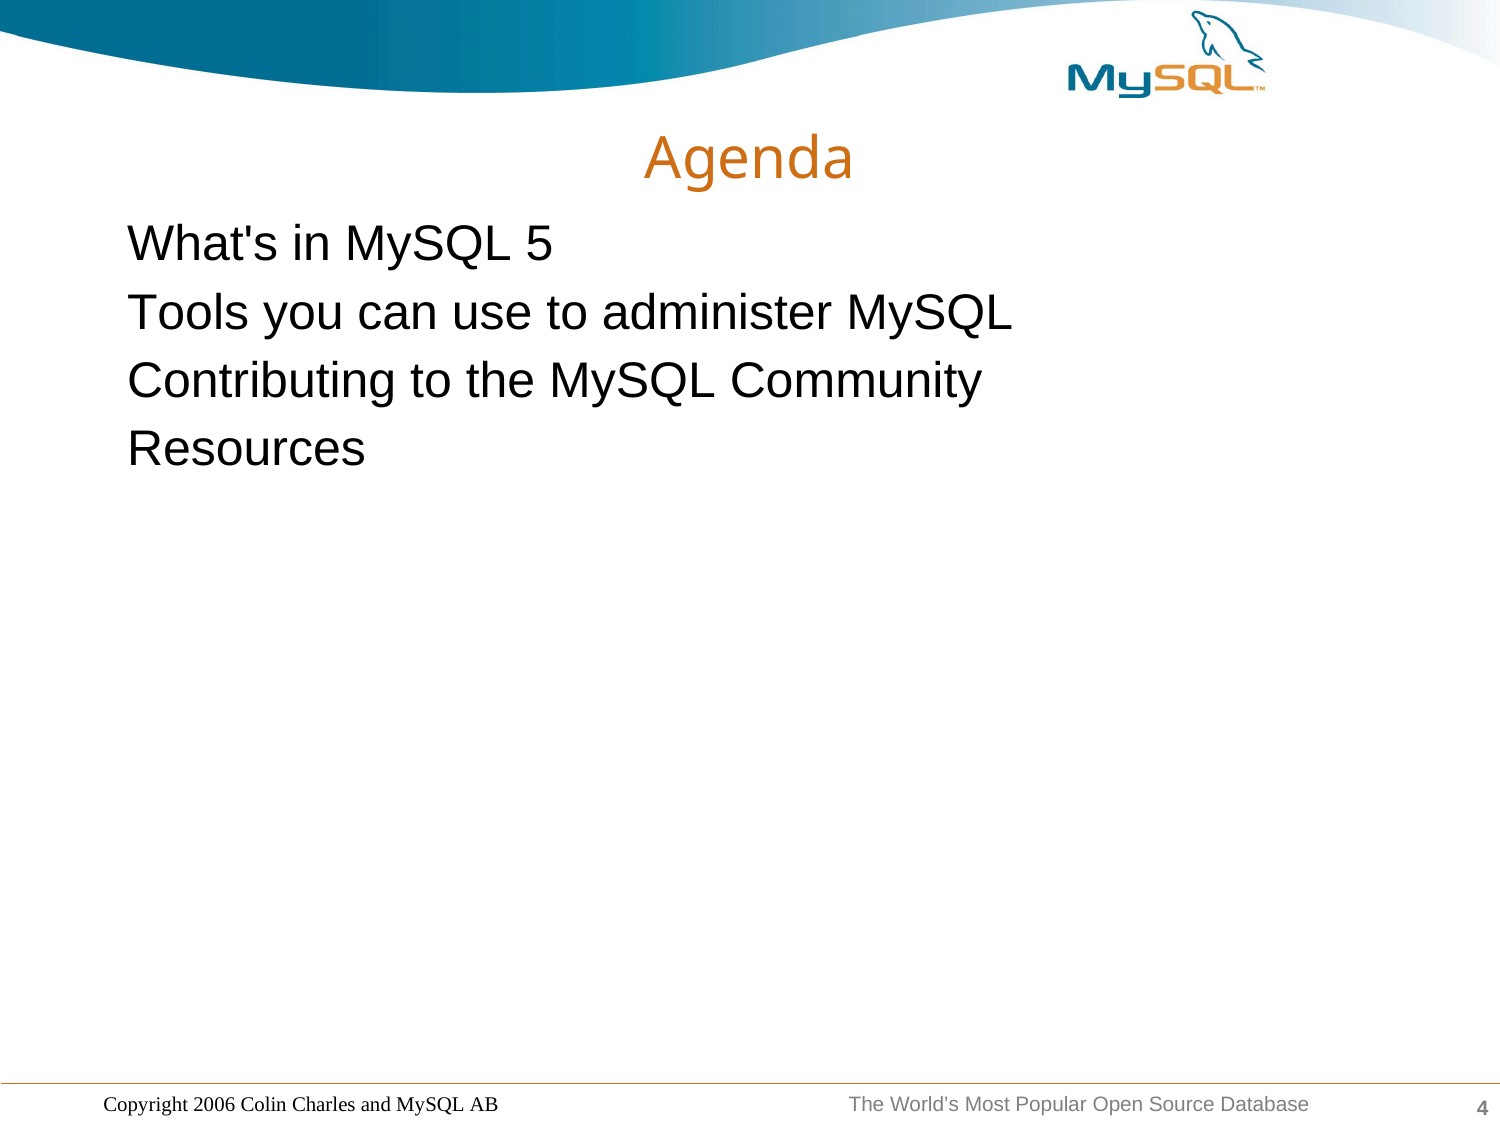

# Agenda
What's in MySQL 5
Tools you can use to administer MySQL
Contributing to the MySQL Community
Resources